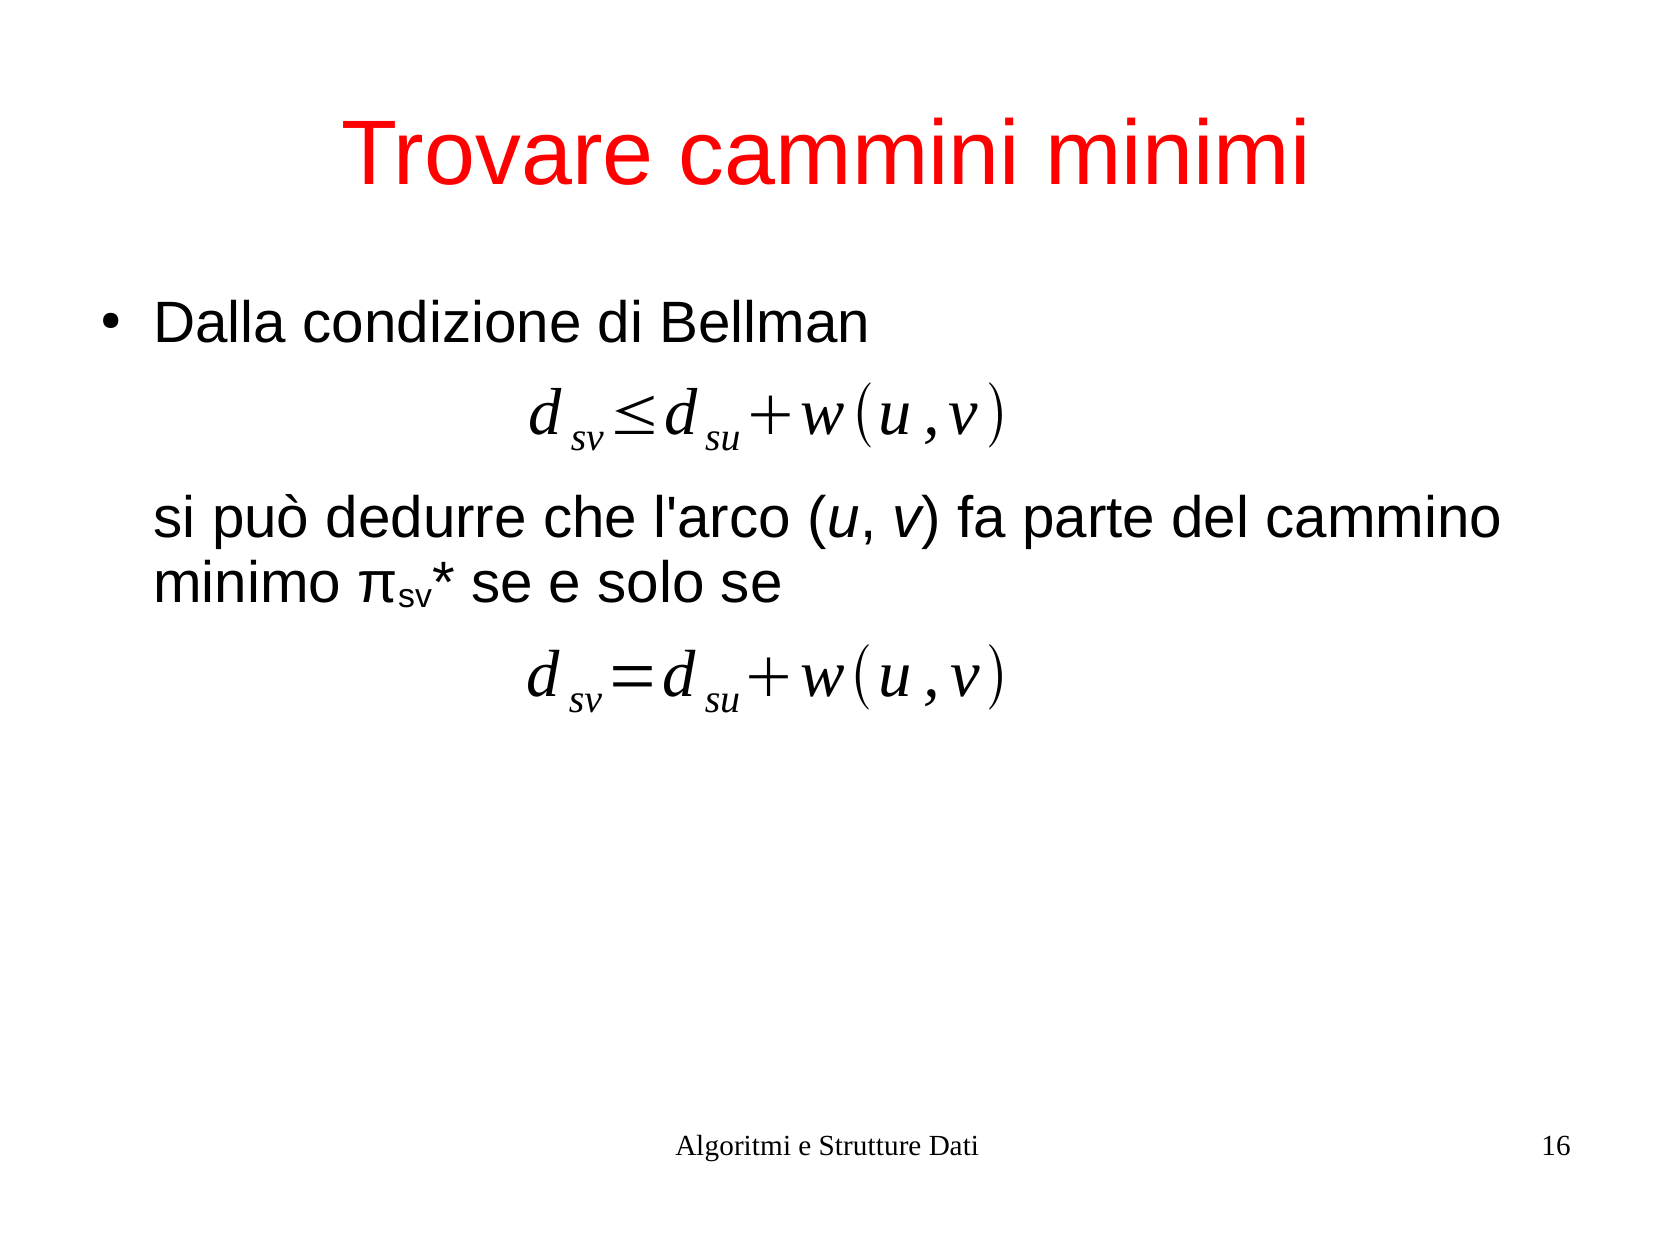

# Trovare cammini minimi
Dalla condizione di Bellman
si può dedurre che l'arco (u, v) fa parte del cammino minimo πsv* se e solo se
Algoritmi e Strutture Dati
16